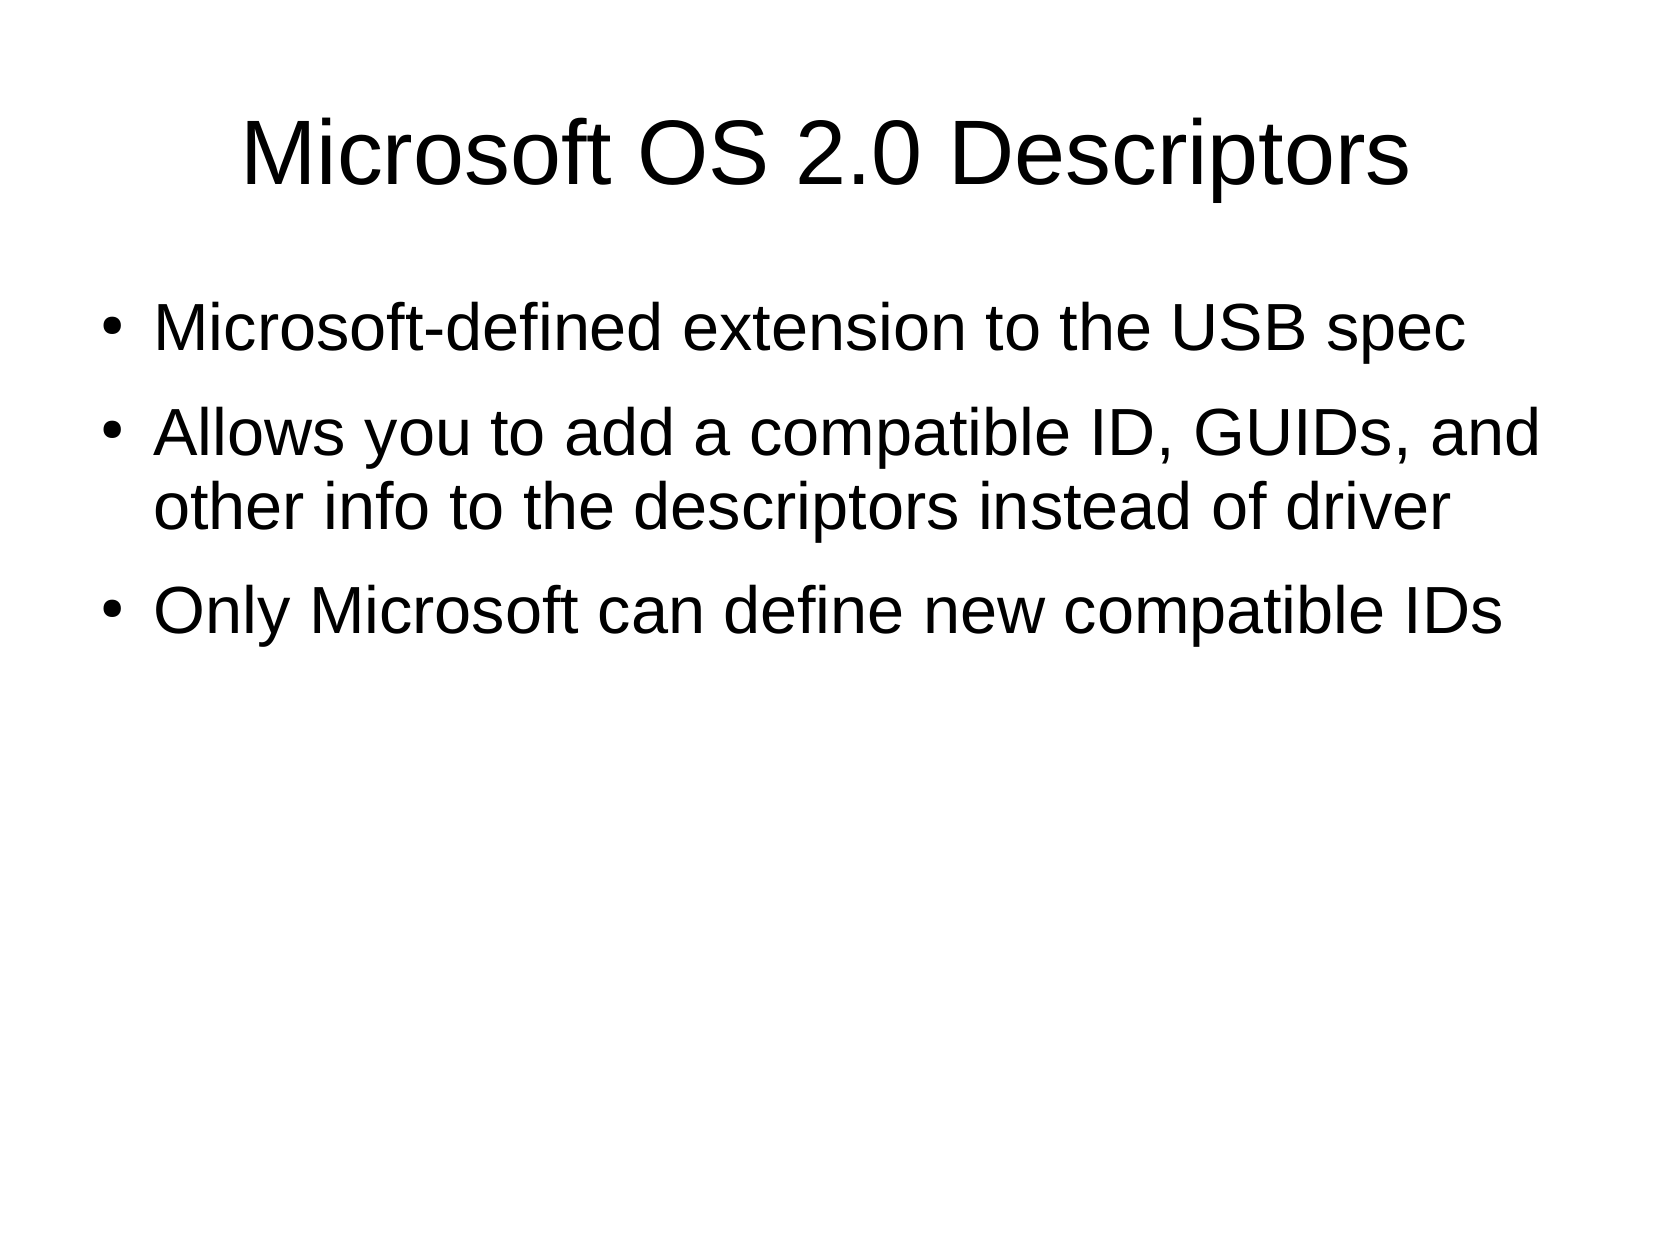

# Microsoft OS 2.0 Descriptors
Microsoft-defined extension to the USB spec
Allows you to add a compatible ID, GUIDs, and other info to the descriptors instead of driver
Only Microsoft can define new compatible IDs